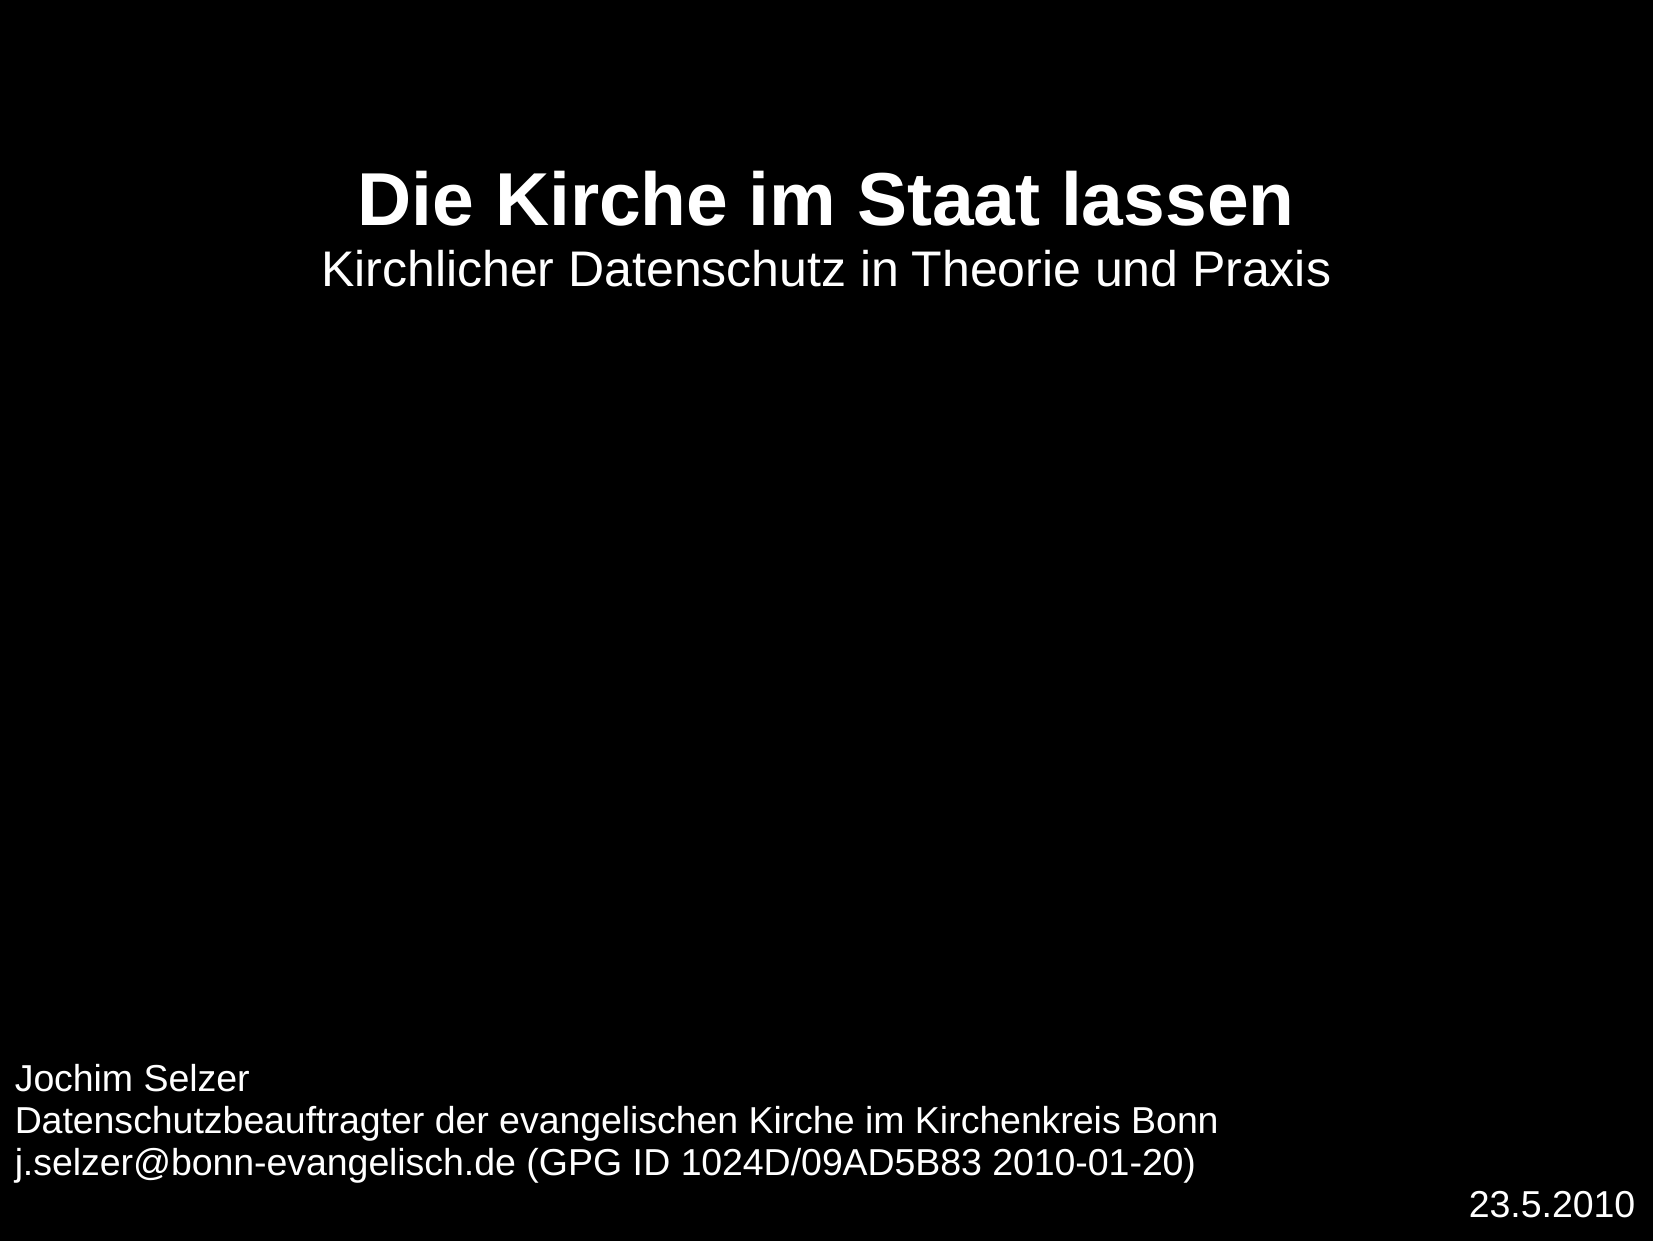

Die Kirche im Staat lassen
Kirchlicher Datenschutz in Theorie und Praxis
Jochim Selzer
Datenschutzbeauftragter der evangelischen Kirche im Kirchenkreis Bonn
j.selzer@bonn-evangelisch.de (GPG ID 1024D/09AD5B83 2010-01-20)
23.5.2010